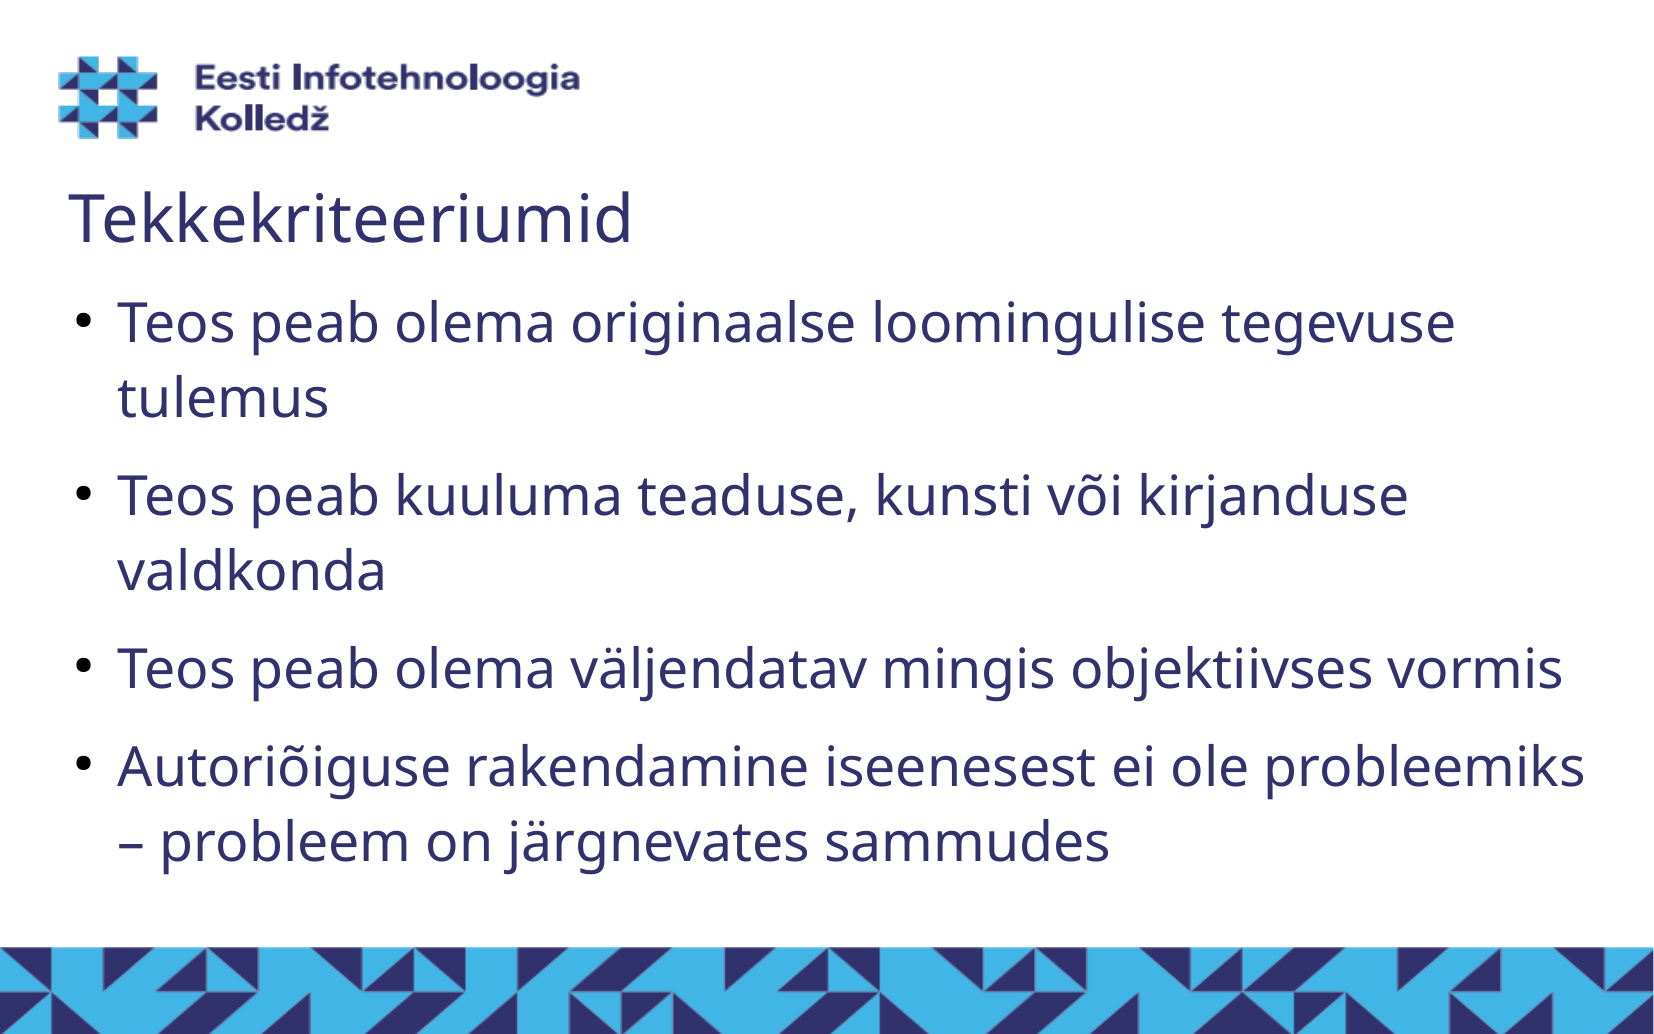

# Tekkekriteeriumid
Teos peab olema originaalse loomingulise tegevuse tulemus
Teos peab kuuluma teaduse, kunsti või kirjanduse valdkonda
Teos peab olema väljendatav mingis objektiivses vormis
Autoriõiguse rakendamine iseenesest ei ole probleemiks – probleem on järgnevates sammudes